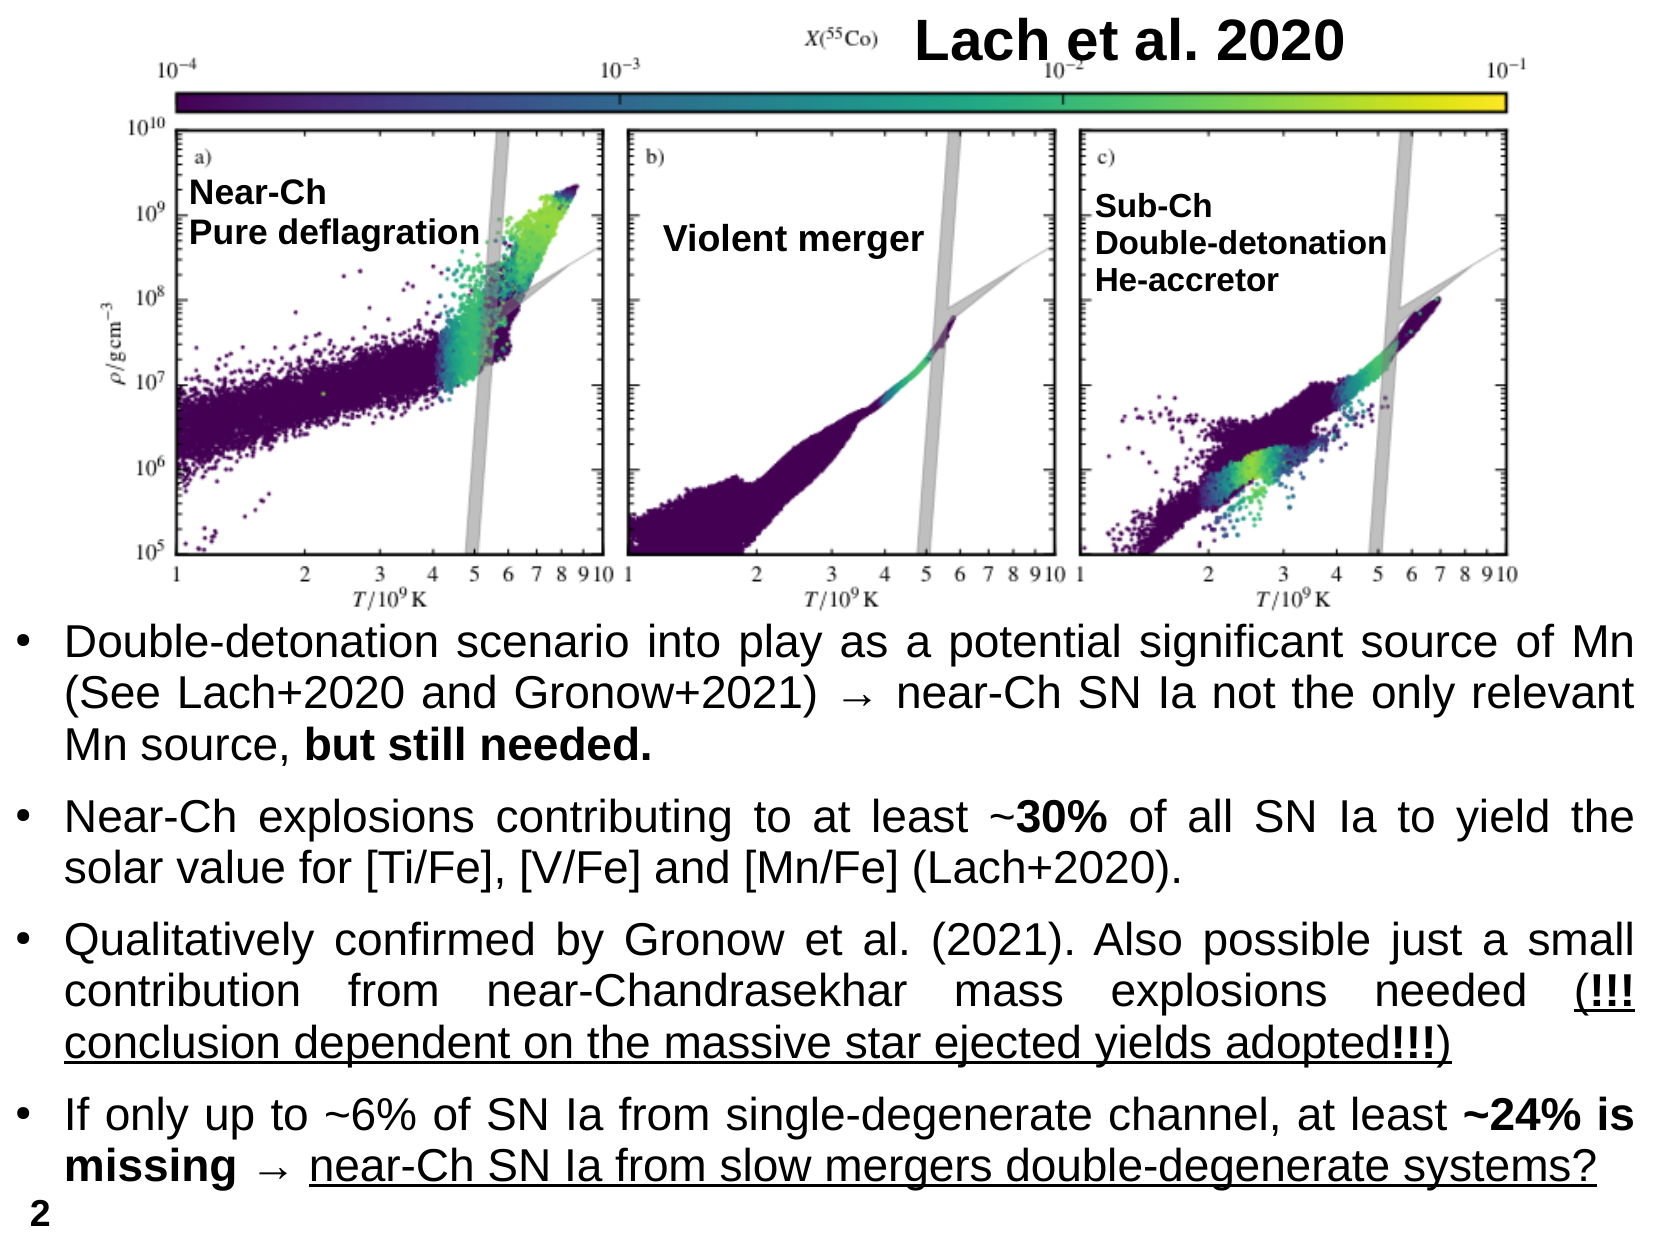

Lach et al. 2020
Near-Ch
Pure deflagration
Sub-Ch
Double-detonation
He-accretor
Violent merger
# Double-detonation scenario into play as a potential significant source of Mn (See Lach+2020 and Gronow+2021) → near-Ch SN Ia not the only relevant Mn source, but still needed.
Near-Ch explosions contributing to at least ~30% of all SN Ia to yield the solar value for [Ti/Fe], [V/Fe] and [Mn/Fe] (Lach+2020).
Qualitatively confirmed by Gronow et al. (2021). Also possible just a small contribution from near-Chandrasekhar mass explosions needed (!!!conclusion dependent on the massive star ejected yields adopted!!!)
If only up to ~6% of SN Ia from single-degenerate channel, at least ~24% is missing → near-Ch SN Ia from slow mergers double-degenerate systems?
2